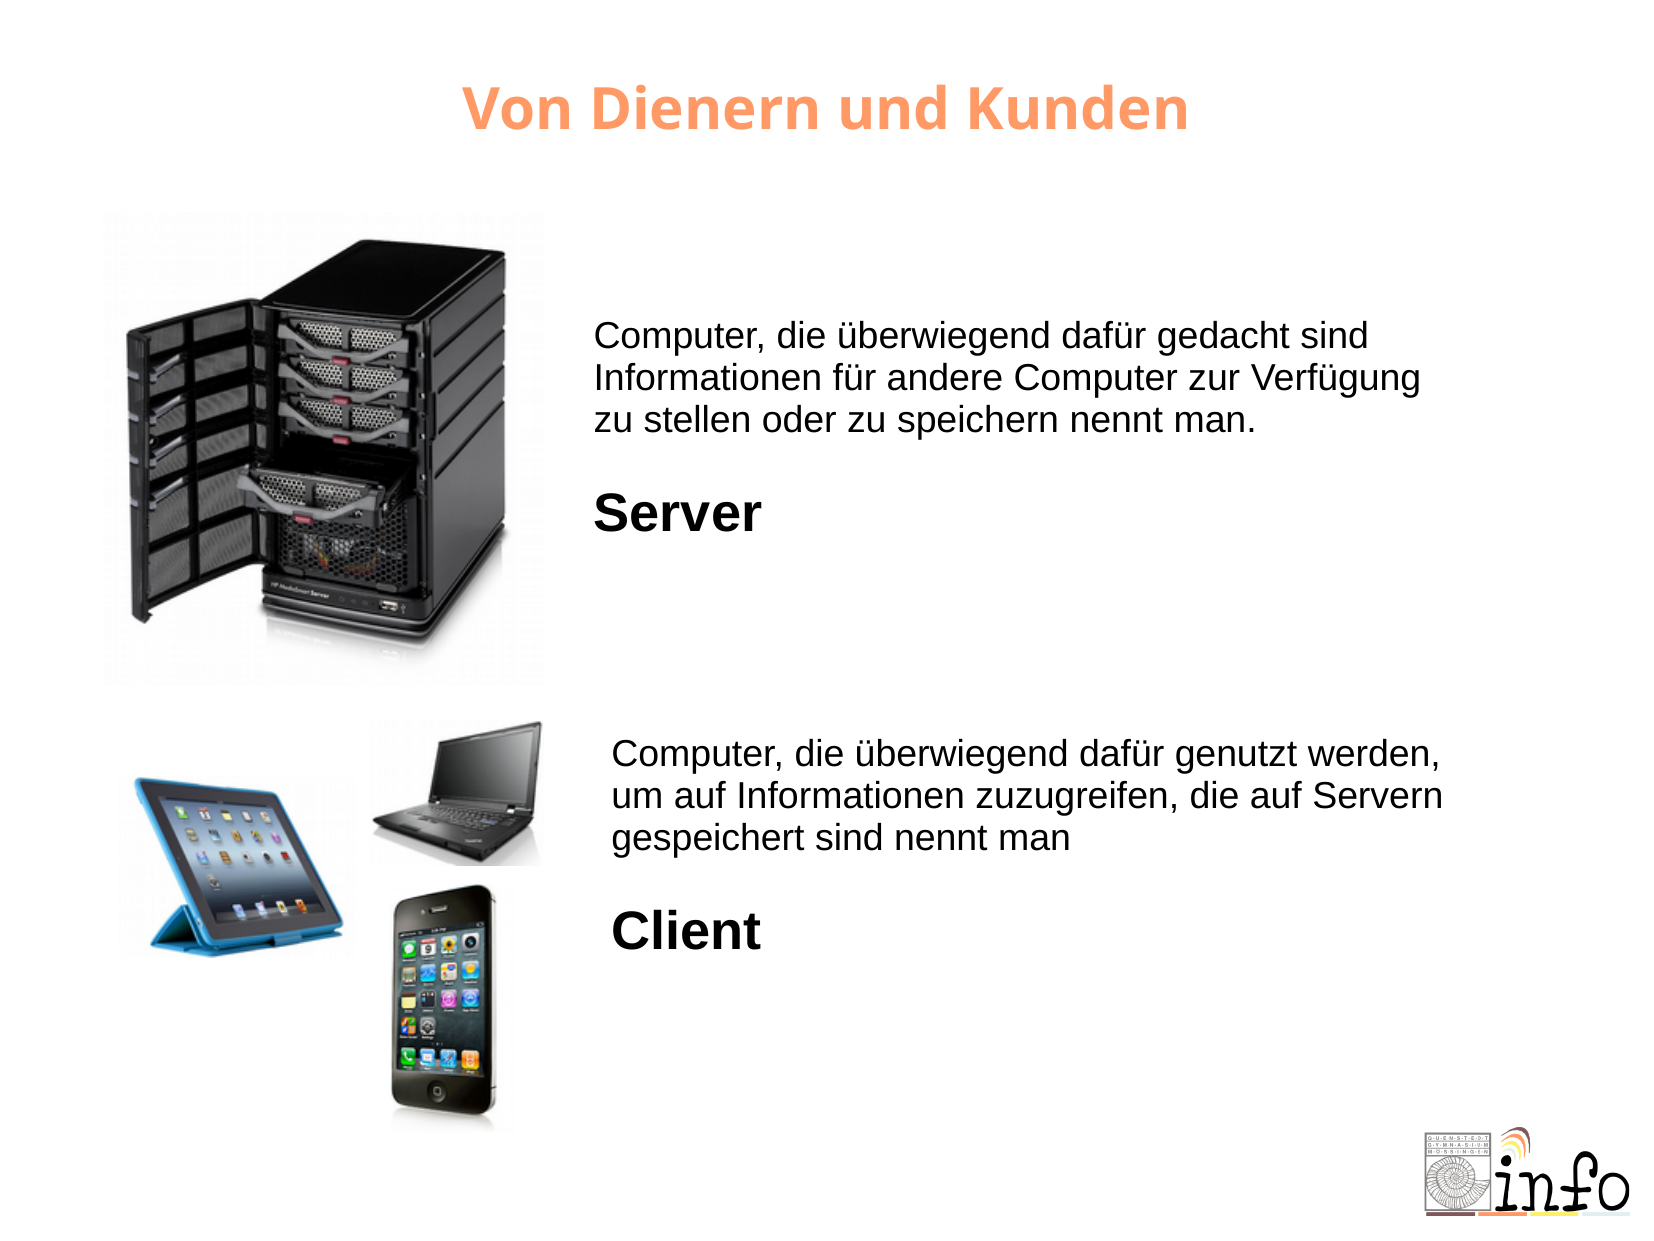

# Von Dienern und Kunden
Computer, die überwiegend dafür gedacht sind
Informationen für andere Computer zur Verfügung
zu stellen oder zu speichern nennt man.
Server
Computer, die überwiegend dafür genutzt werden,
um auf Informationen zuzugreifen, die auf Servern
gespeichert sind nennt man
Client